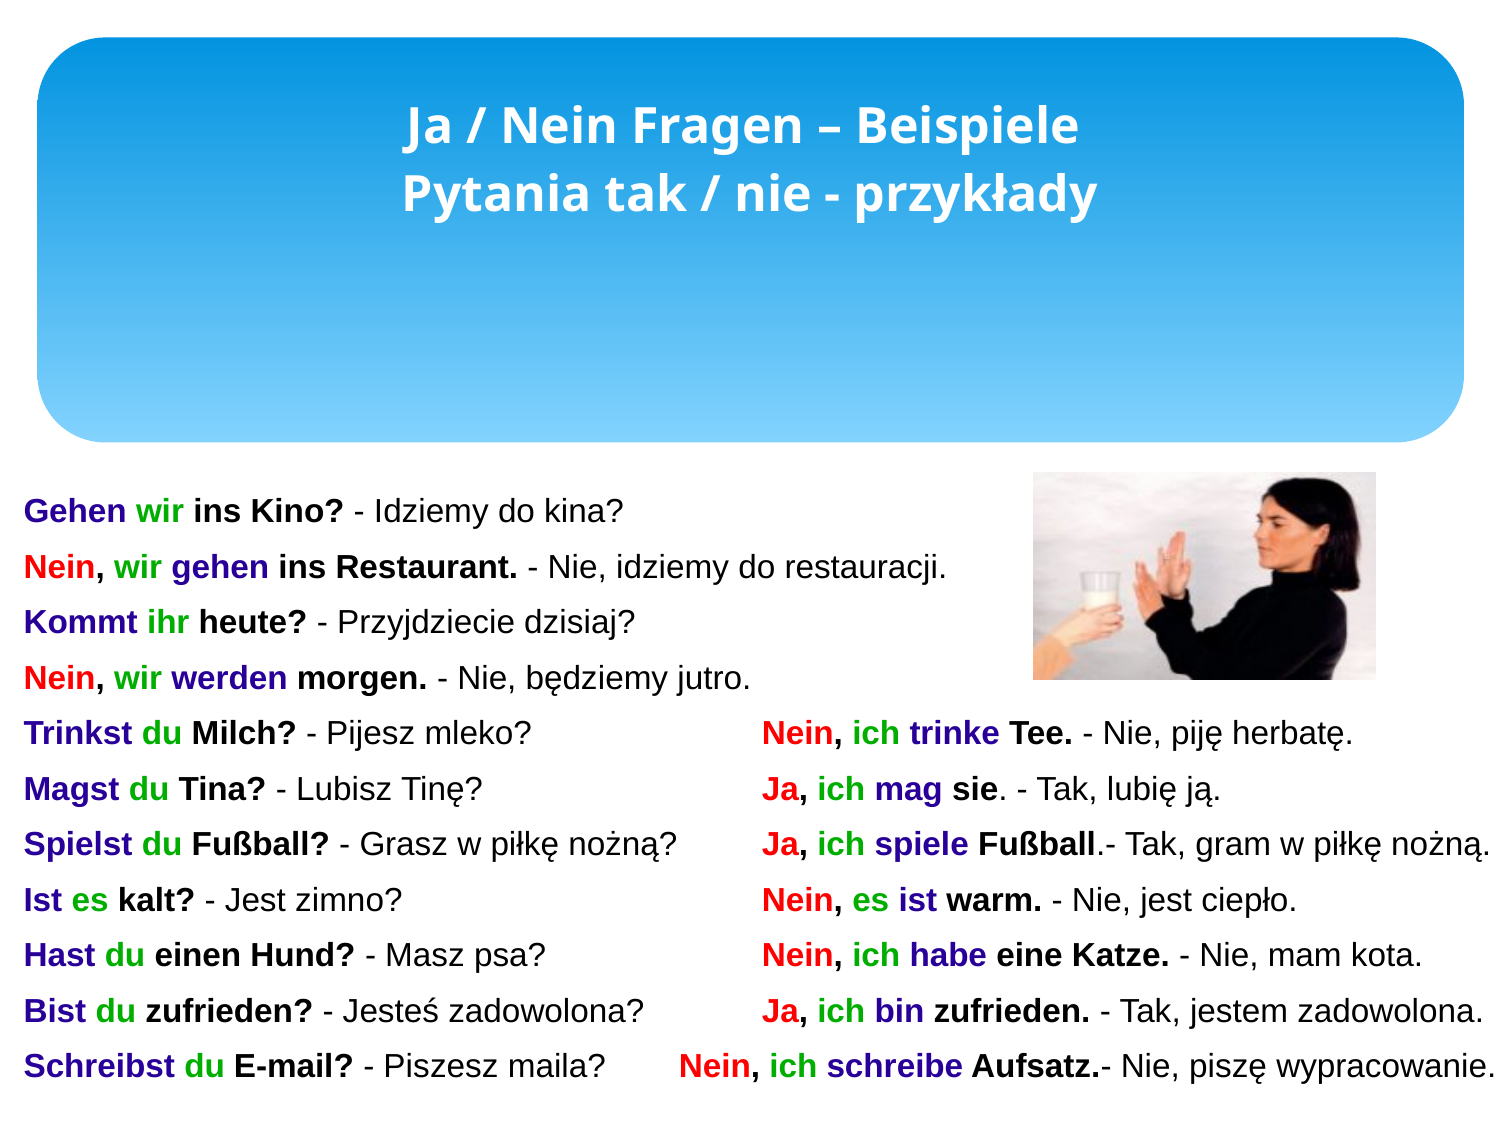

# Ja / Nein Fragen – Beispiele Pytania tak / nie - przykłady
Gehen wir ins Kino? - Idziemy do kina?
Nein, wir gehen ins Restaurant. - Nie, idziemy do restauracji.
Kommt ihr heute? - Przyjdziecie dzisiaj?
Nein, wir werden morgen. - Nie, będziemy jutro.
Trinkst du Milch? - Pijesz mleko? 			Nein, ich trinke Tee. - Nie, piję herbatę.
Magst du Tina? - Lubisz Tinę?				Ja, ich mag sie. - Tak, lubię ją.
Spielst du Fußball? - Grasz w piłkę nożną? 		Ja, ich spiele Fußball.- Tak, gram w piłkę nożną.
Ist es kalt? - Jest zimno?					Nein, es ist warm. - Nie, jest ciepło.
Hast du einen Hund? - Masz psa?	 		Nein, ich habe eine Katze. - Nie, mam kota.
Bist du zufrieden? - Jesteś zadowolona?	 	Ja, ich bin zufrieden. - Tak, jestem zadowolona.
Schreibst du E-mail? - Piszesz maila?	 Nein, ich schreibe Aufsatz.- Nie, piszę wypracowanie.